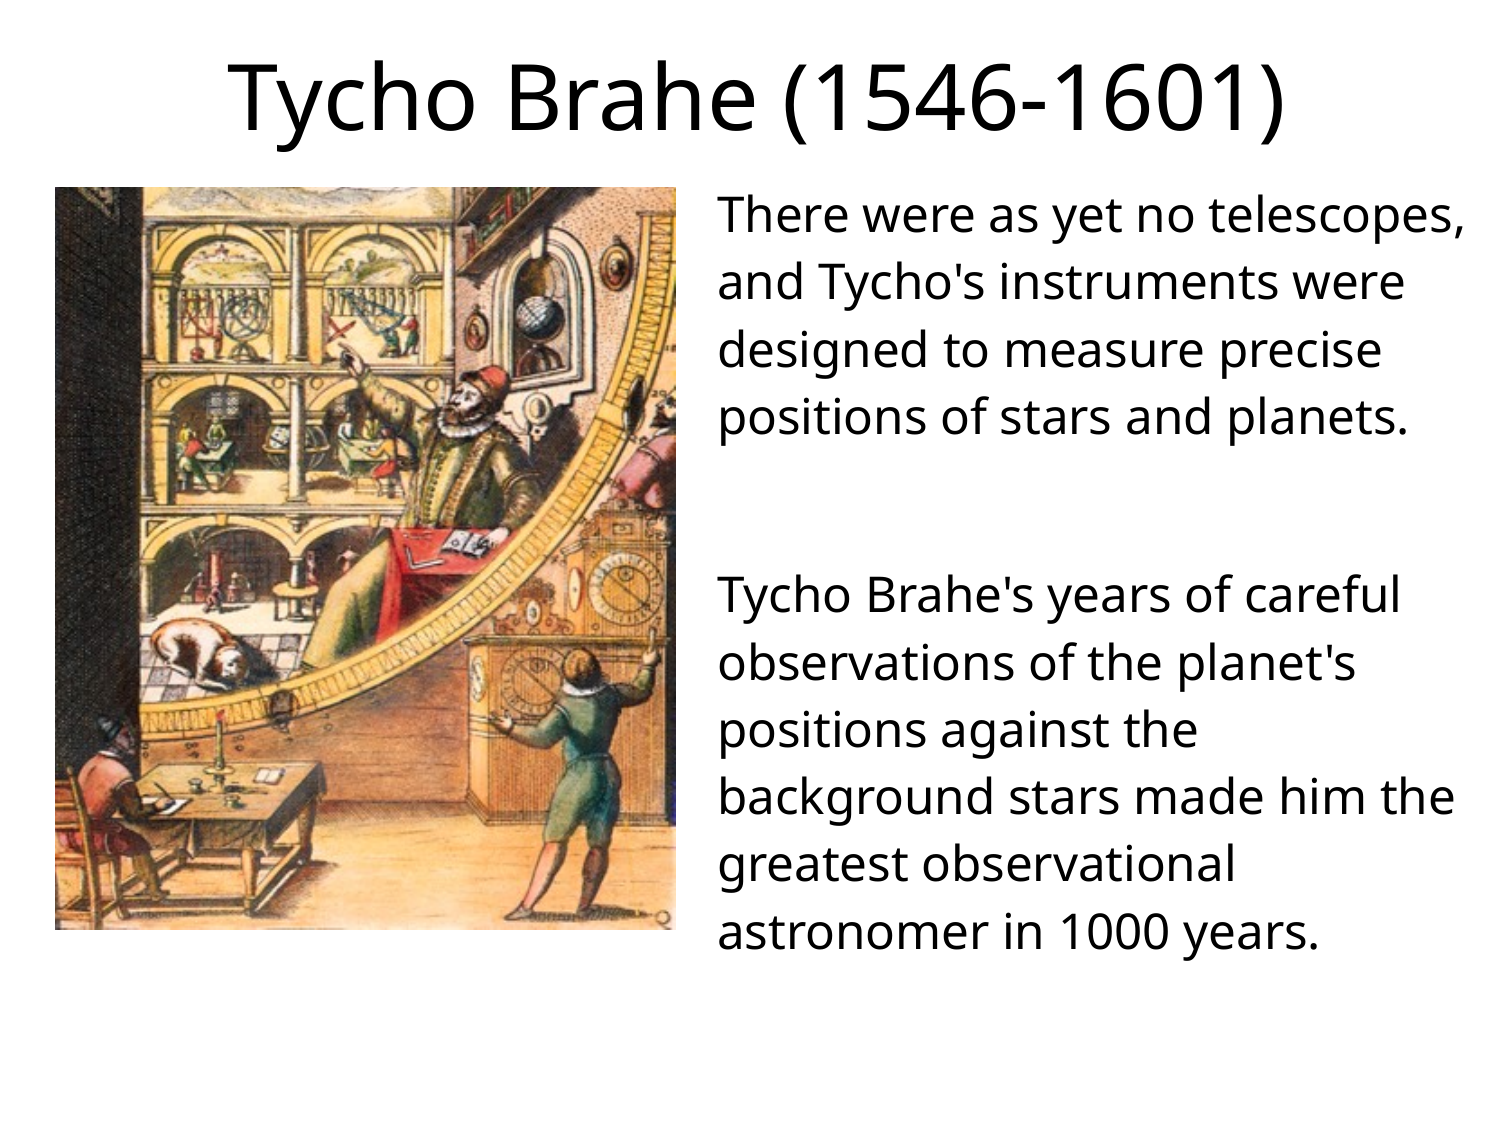

Tycho Brahe (1546-1601)
# There were as yet no telescopes, and Tycho's instruments were designed to measure precise positions of stars and planets.
Tycho Brahe's years of careful observations of the planet's positions against the background stars made him the greatest observational astronomer in 1000 years.